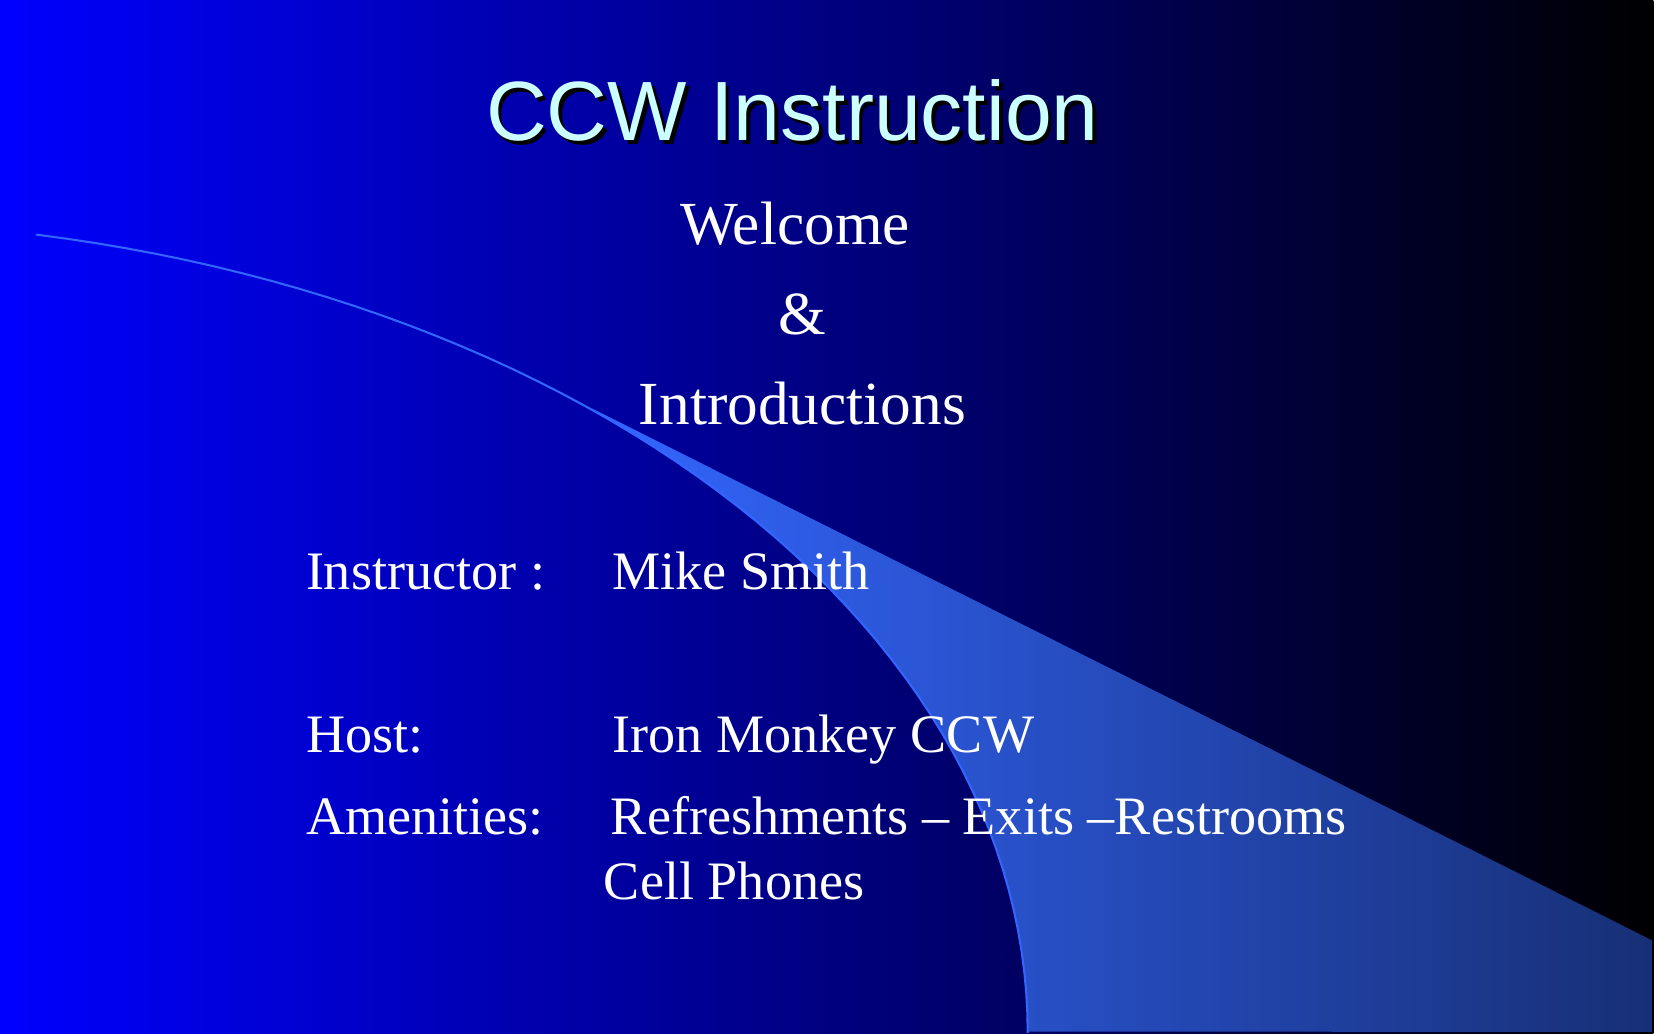

# CCW Instruction
Welcome
&
Introductions
 Instructor : Mike Smith
 Host: Iron Monkey CCW
 Amenities: Refreshments – Exits –Restrooms Cell Phones